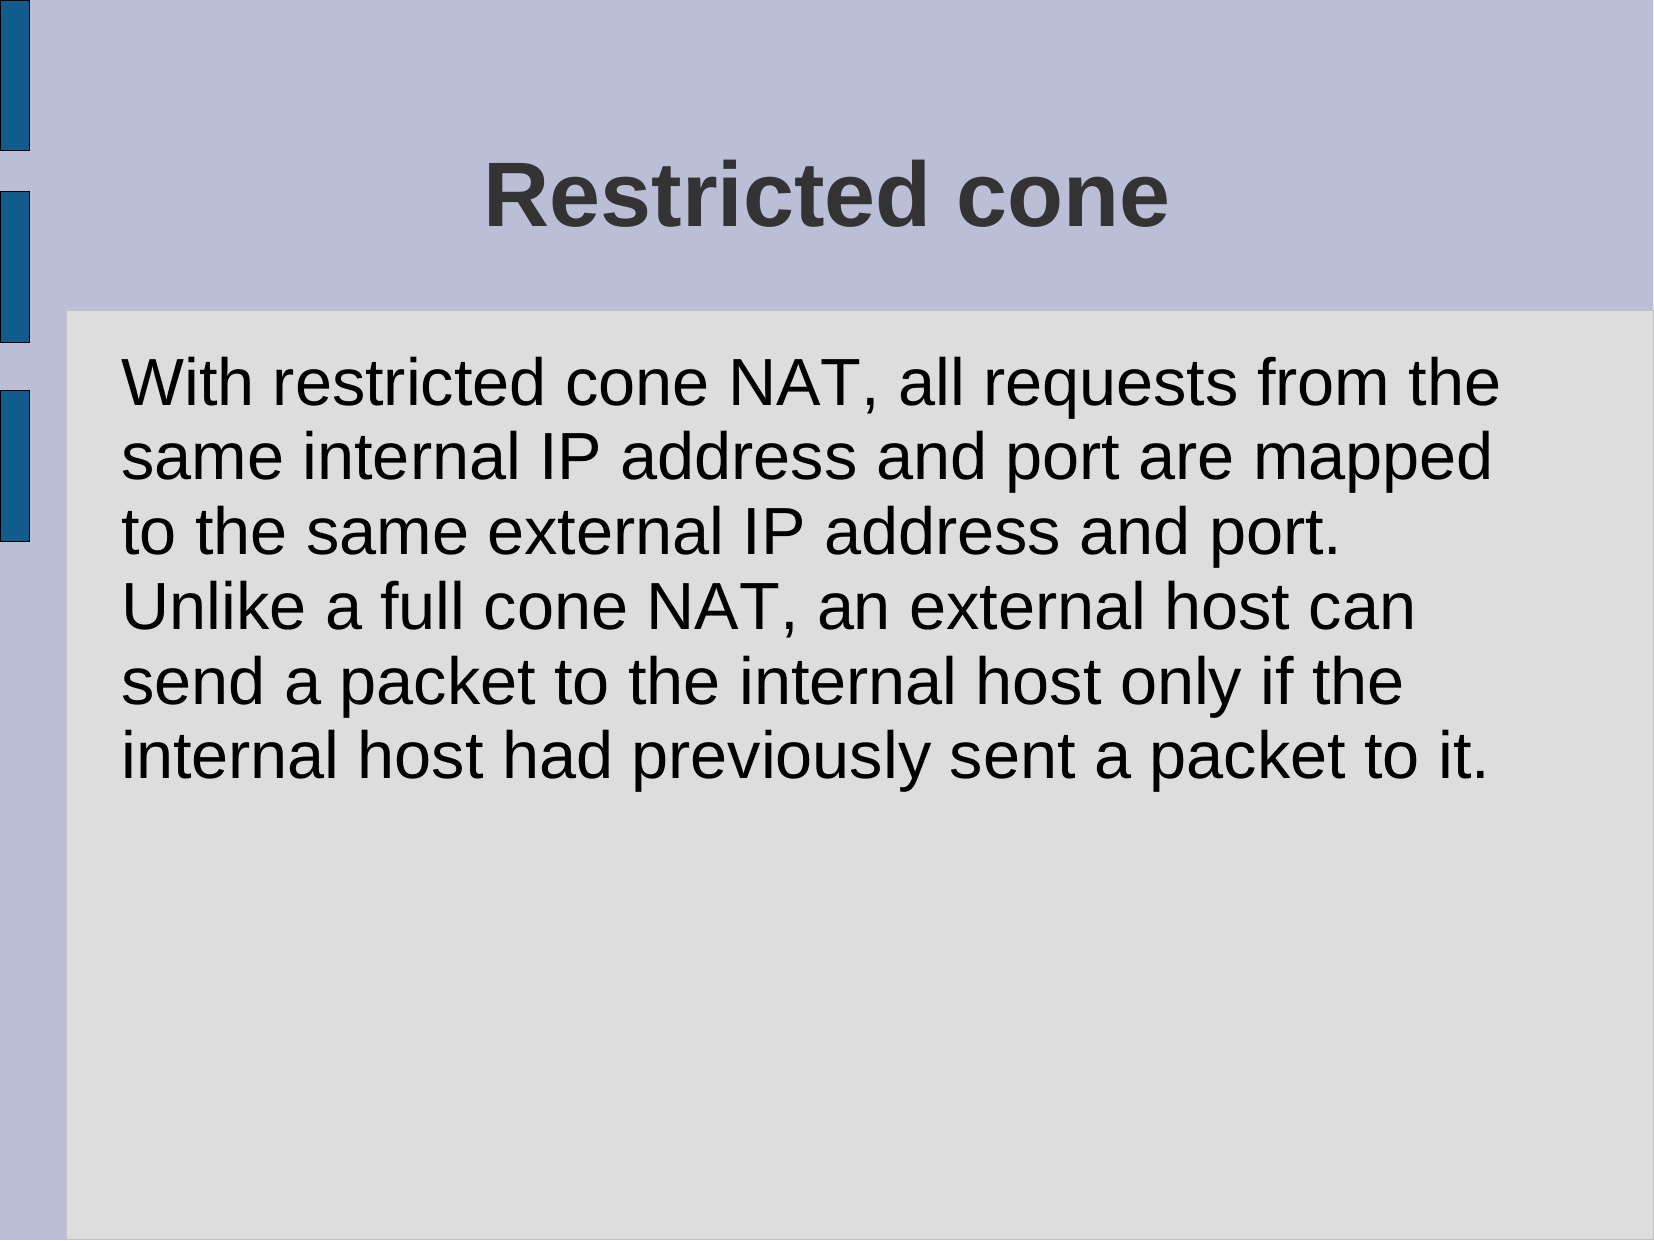

# Restricted cone
With restricted cone NAT, all requests from the same internal IP address and port are mapped to the same external IP address and port. Unlike a full cone NAT, an external host can send a packet to the internal host only if the internal host had previously sent a packet to it.